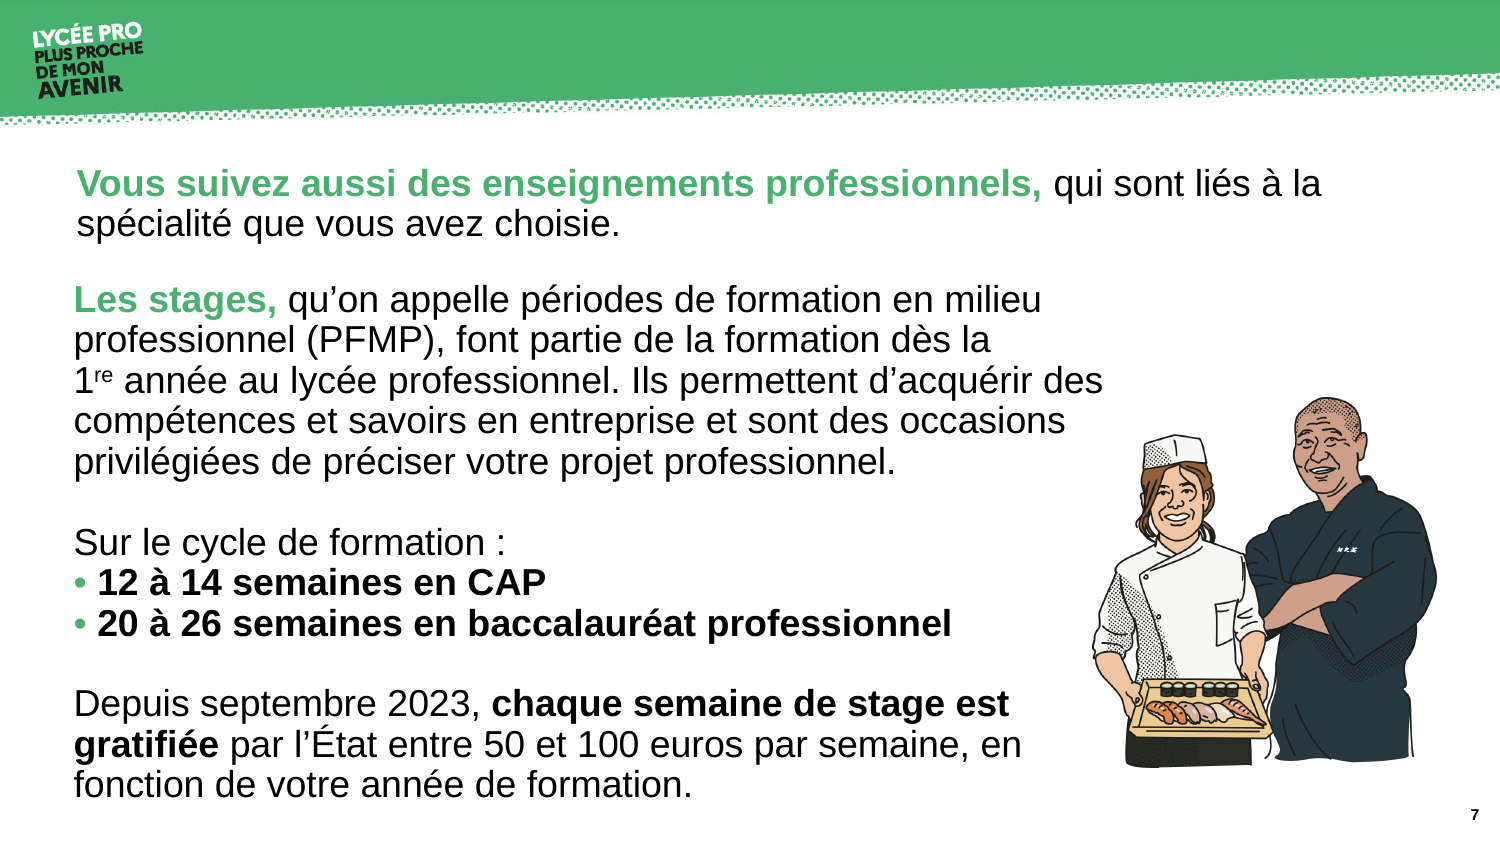

# Vous suivez aussi des enseignements professionnels, qui sont liés à la spécialité que vous avez choisie.
Les stages, qu’on appelle périodes de formation en milieu professionnel (PFMP), font partie de la formation dès la
1re année au lycée professionnel. Ils permettent d’acquérir des compétences et savoirs en entreprise et sont des occasions privilégiées de préciser votre projet professionnel.
Sur le cycle de formation :
• 12 à 14 semaines en CAP
• 20 à 26 semaines en baccalauréat professionnel
Depuis septembre 2023, chaque semaine de stage est gratifiée par l’État entre 50 et 100 euros par semaine, en fonction de votre année de formation.